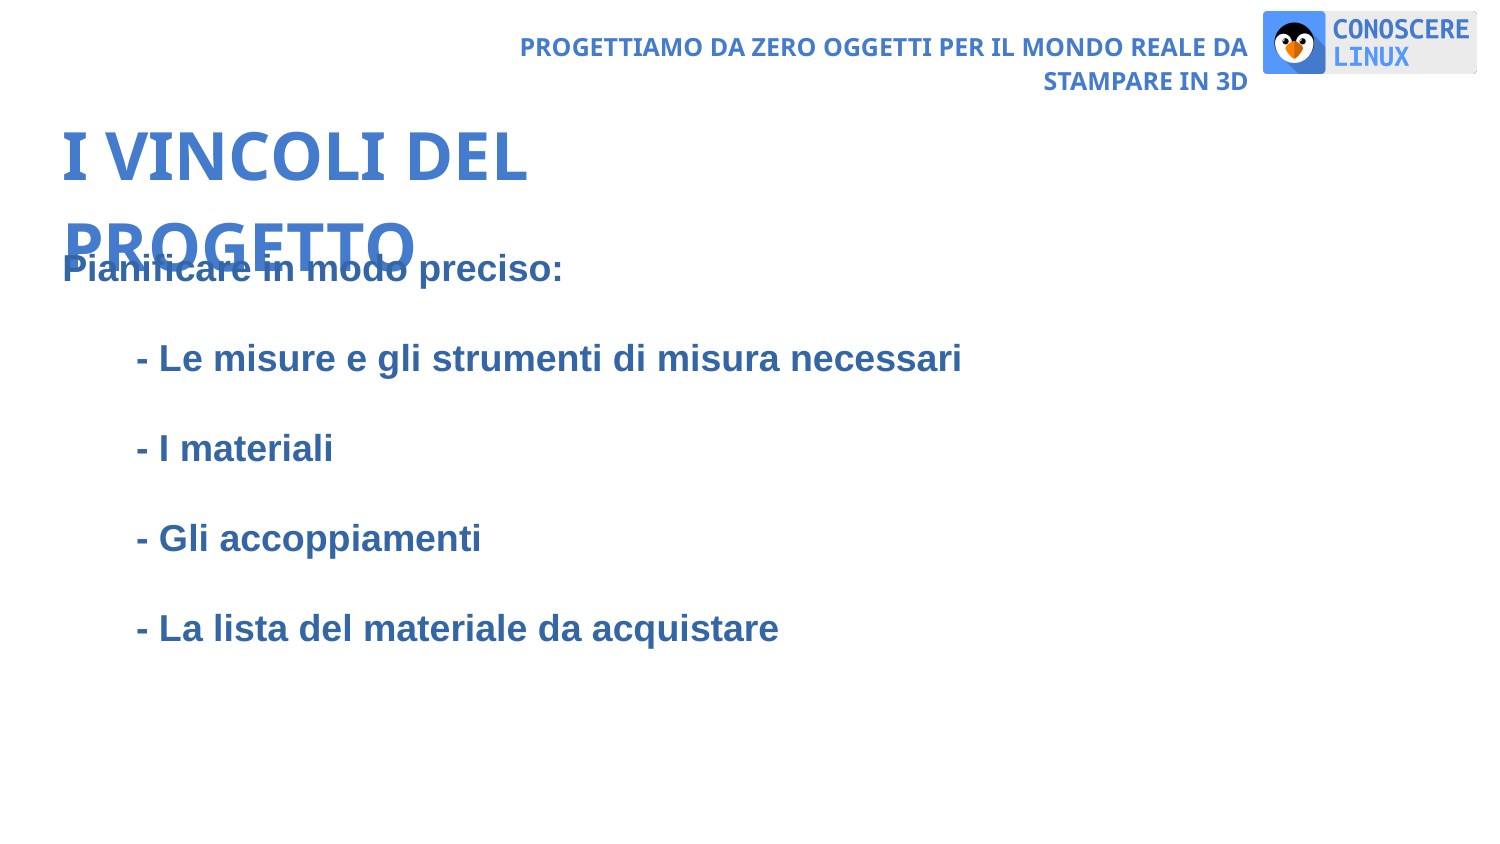

PROGETTIAMO DA ZERO OGGETTI PER IL MONDO REALE DA STAMPARE IN 3D
I VINCOLI DEL PROGETTO
# Pianificare in modo preciso: - Le misure e gli strumenti di misura necessari - I materiali - Gli accoppiamenti - La lista del materiale da acquistare